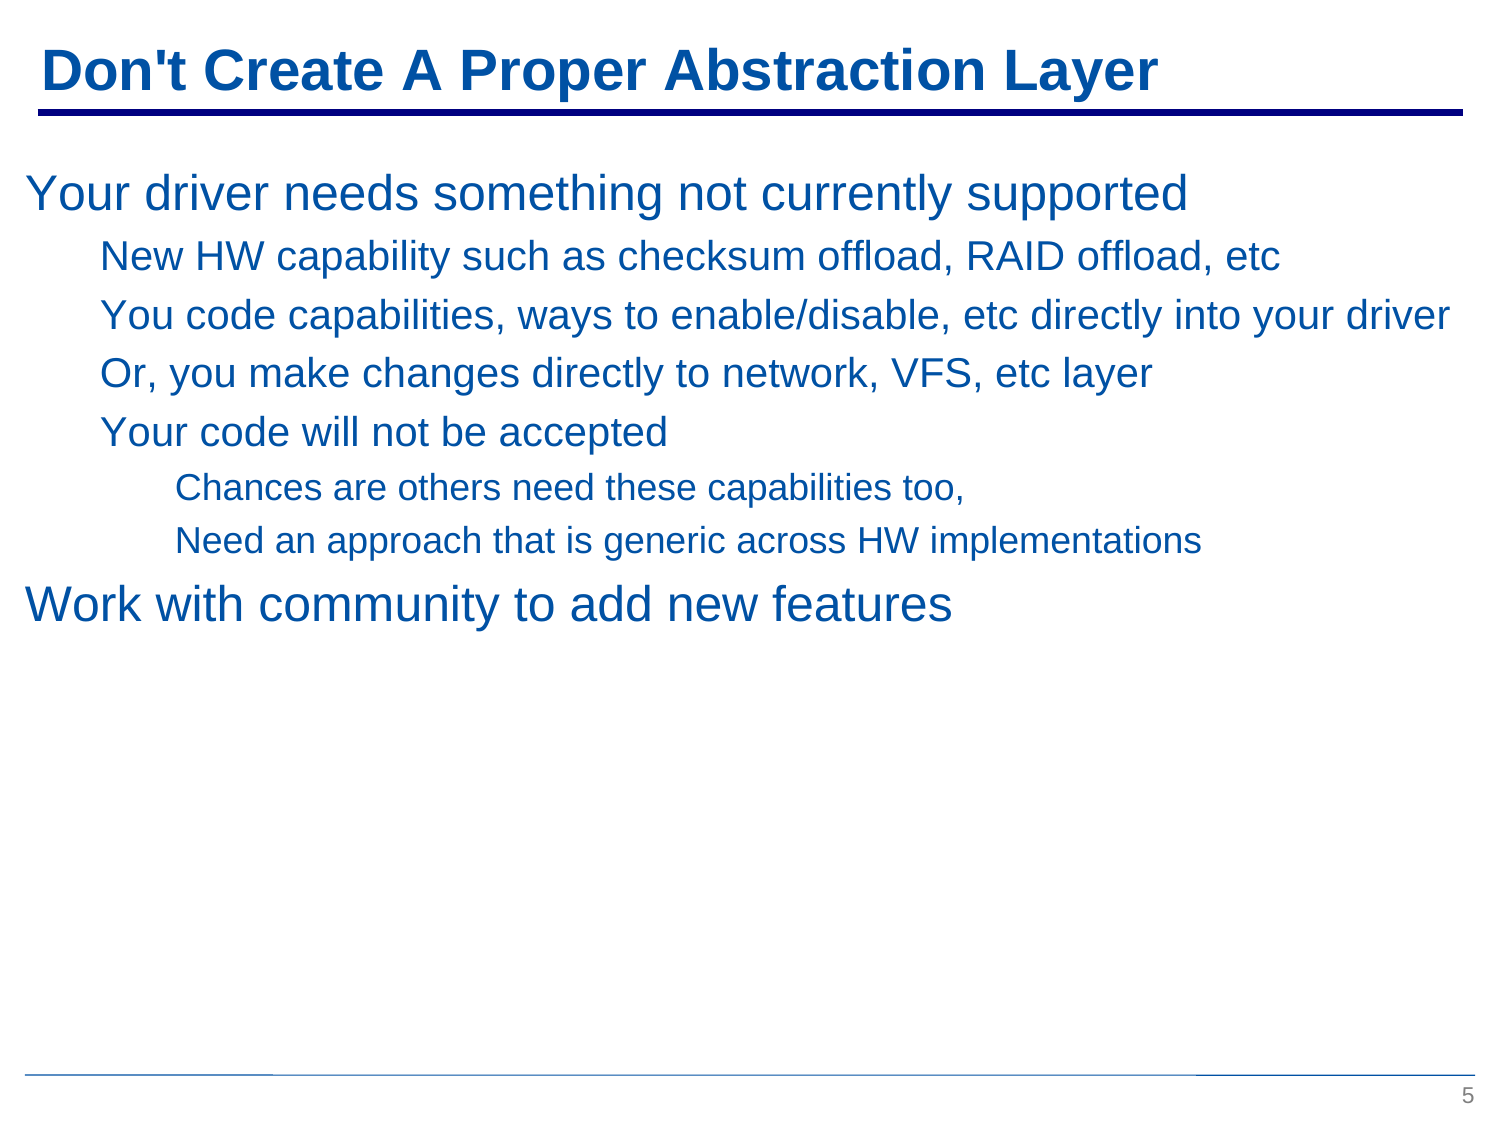

# Don't Create A Proper Abstraction Layer
Your driver needs something not currently supported
New HW capability such as checksum offload, RAID offload, etc
You code capabilities, ways to enable/disable, etc directly into your driver
Or, you make changes directly to network, VFS, etc layer
Your code will not be accepted
Chances are others need these capabilities too,
Need an approach that is generic across HW implementations
Work with community to add new features
5